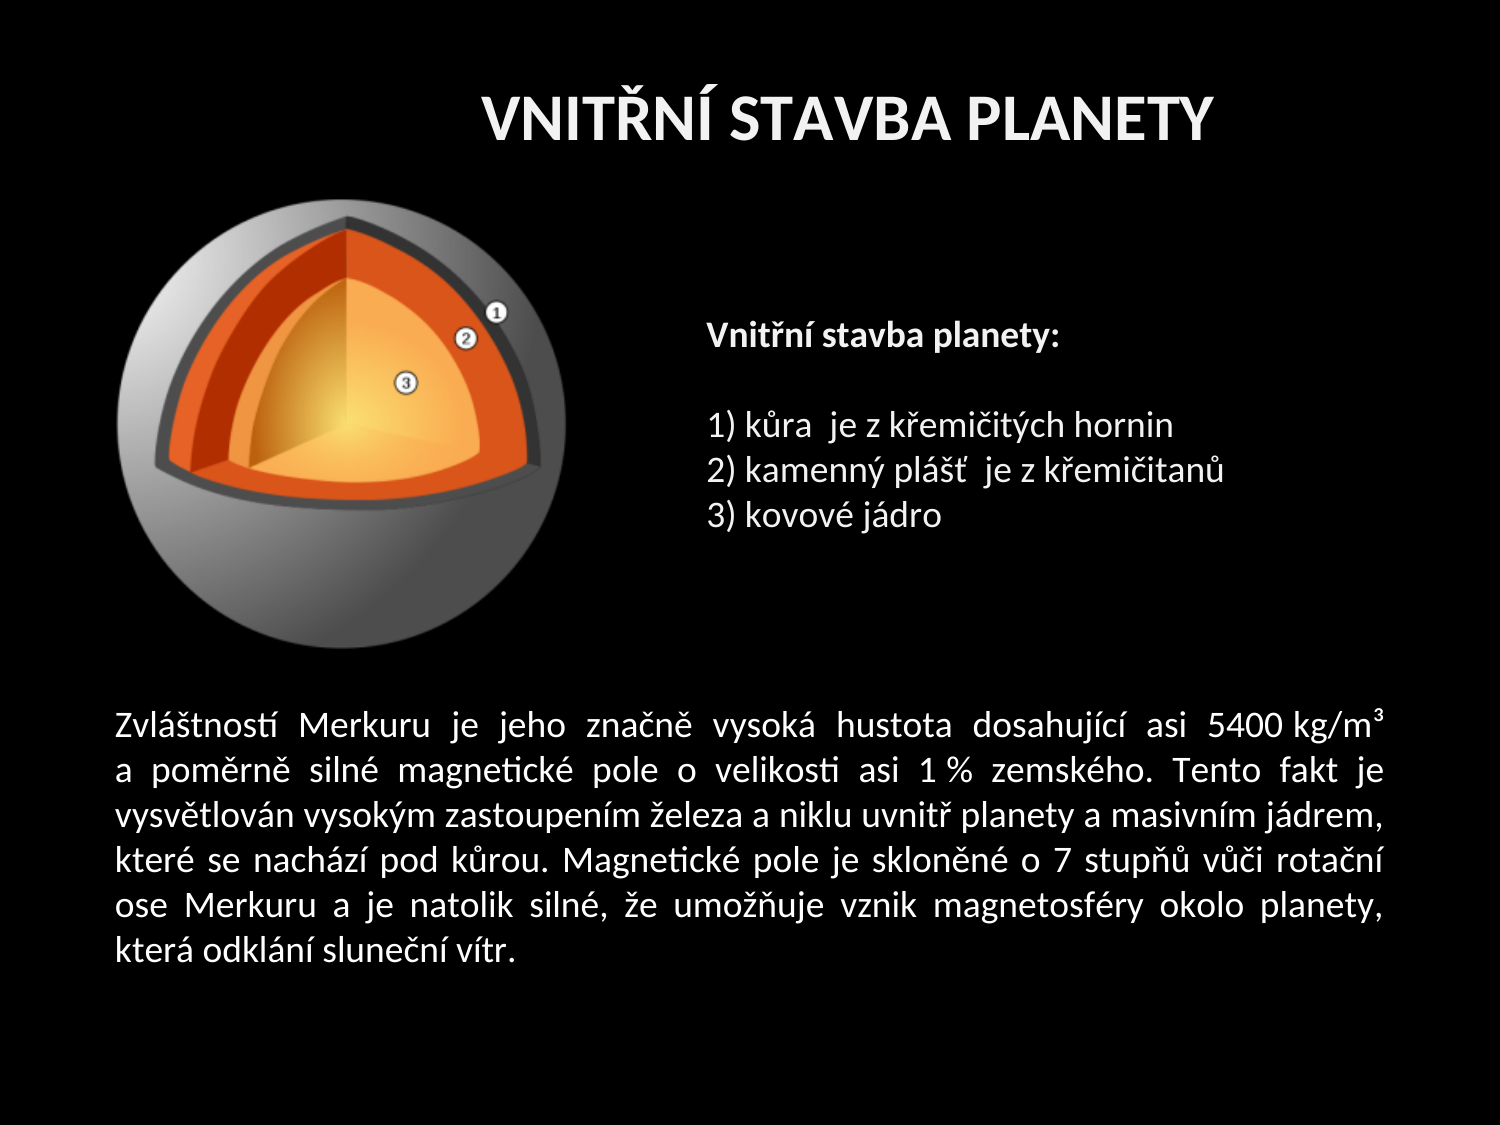

VNITŘNÍ STAVBA PLANETY
Vnitřní stavba planety:
 kůra je z křemičitých hornin
 kamenný plášť je z křemičitanů
 kovové jádro
Zvláštností Merkuru je jeho značně vysoká hustota dosahující asi 5400 kg/m³
a poměrně silné magnetické pole o velikosti asi 1 % zemského. Tento fakt je vysvětlován vysokým zastoupením železa a niklu uvnitř planety a masivním jádrem, které se nachází pod kůrou. Magnetické pole je skloněné o 7 stupňů vůči rotační ose Merkuru a je natolik silné, že umožňuje vznik magnetosféry okolo planety, která odklání sluneční vítr.